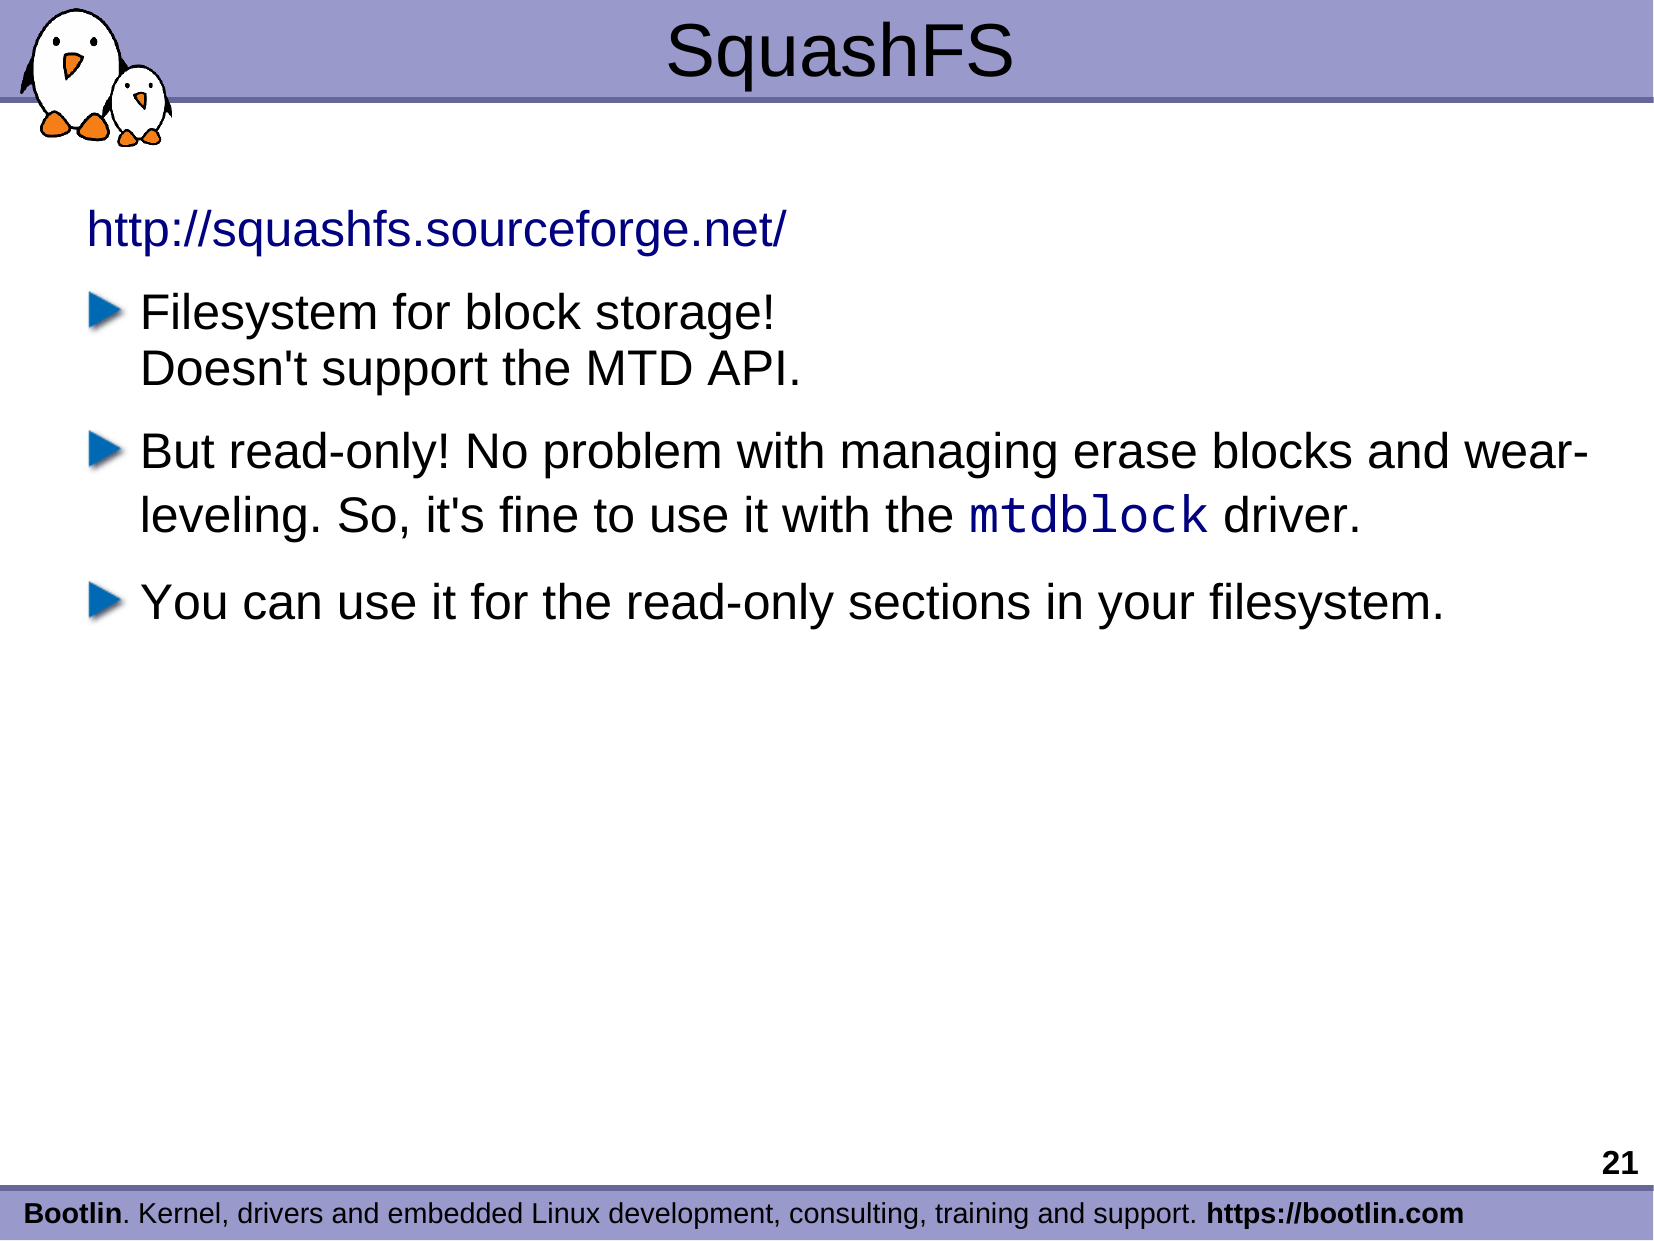

# SquashFS
http://squashfs.sourceforge.net/
Filesystem for block storage!
Doesn't support the MTD API.
But read-only! No problem with managing erase blocks and wear-leveling. So, it's fine to use it with the mtdblock driver.
You can use it for the read-only sections in your filesystem.